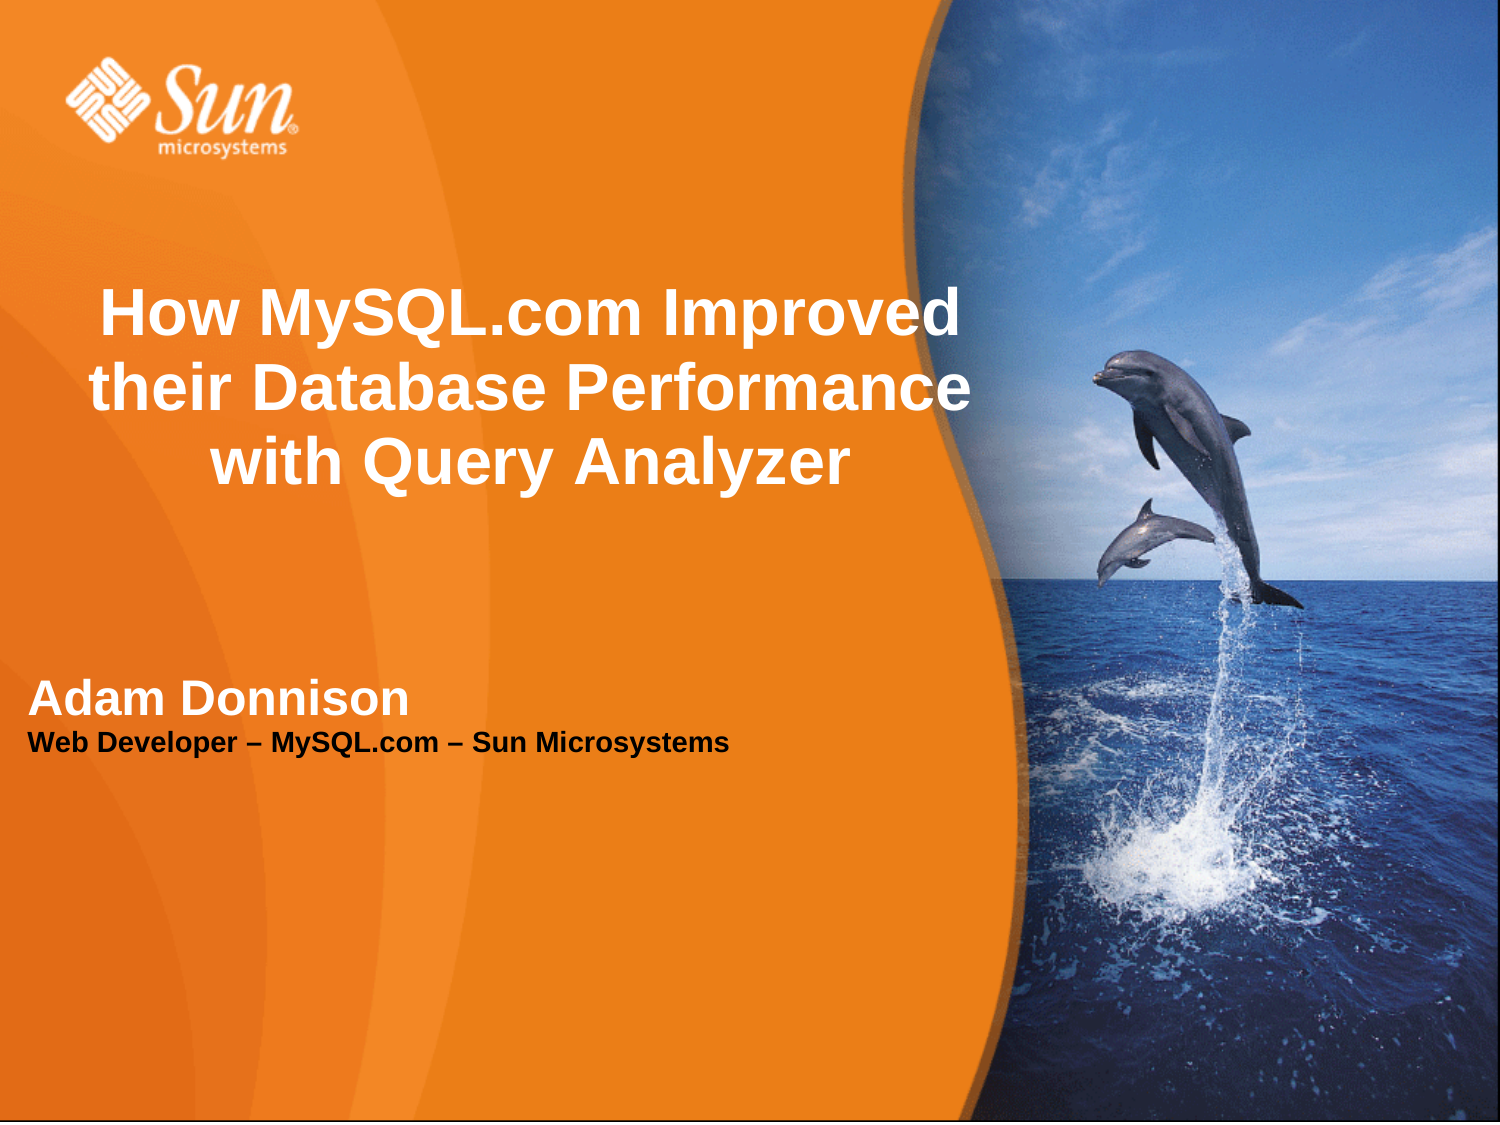

How MySQL.com Improved
their Database Performance
with Query Analyzer
Adam Donnison
Web Developer – MySQL.com – Sun Microsystems